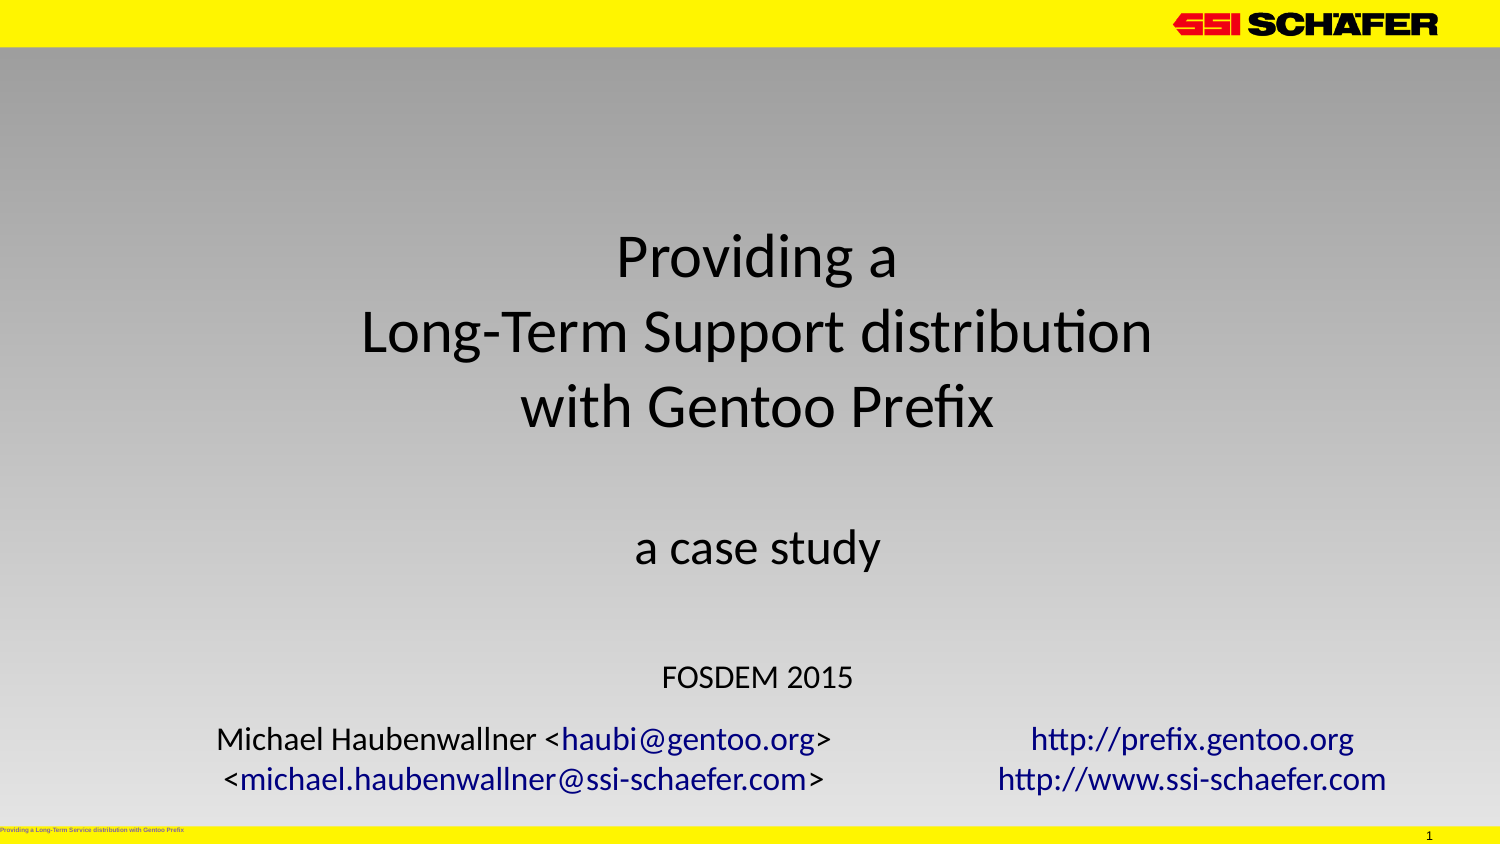

# Providing a Long-Term Support distribution with Gentoo Prefix a case study FOSDEM 2015
Michael Haubenwallner <haubi@gentoo.org>
<michael.haubenwallner@ssi-schaefer.com>
http://prefix.gentoo.org
http://www.ssi-schaefer.com
© 2015 SSI Schäfer